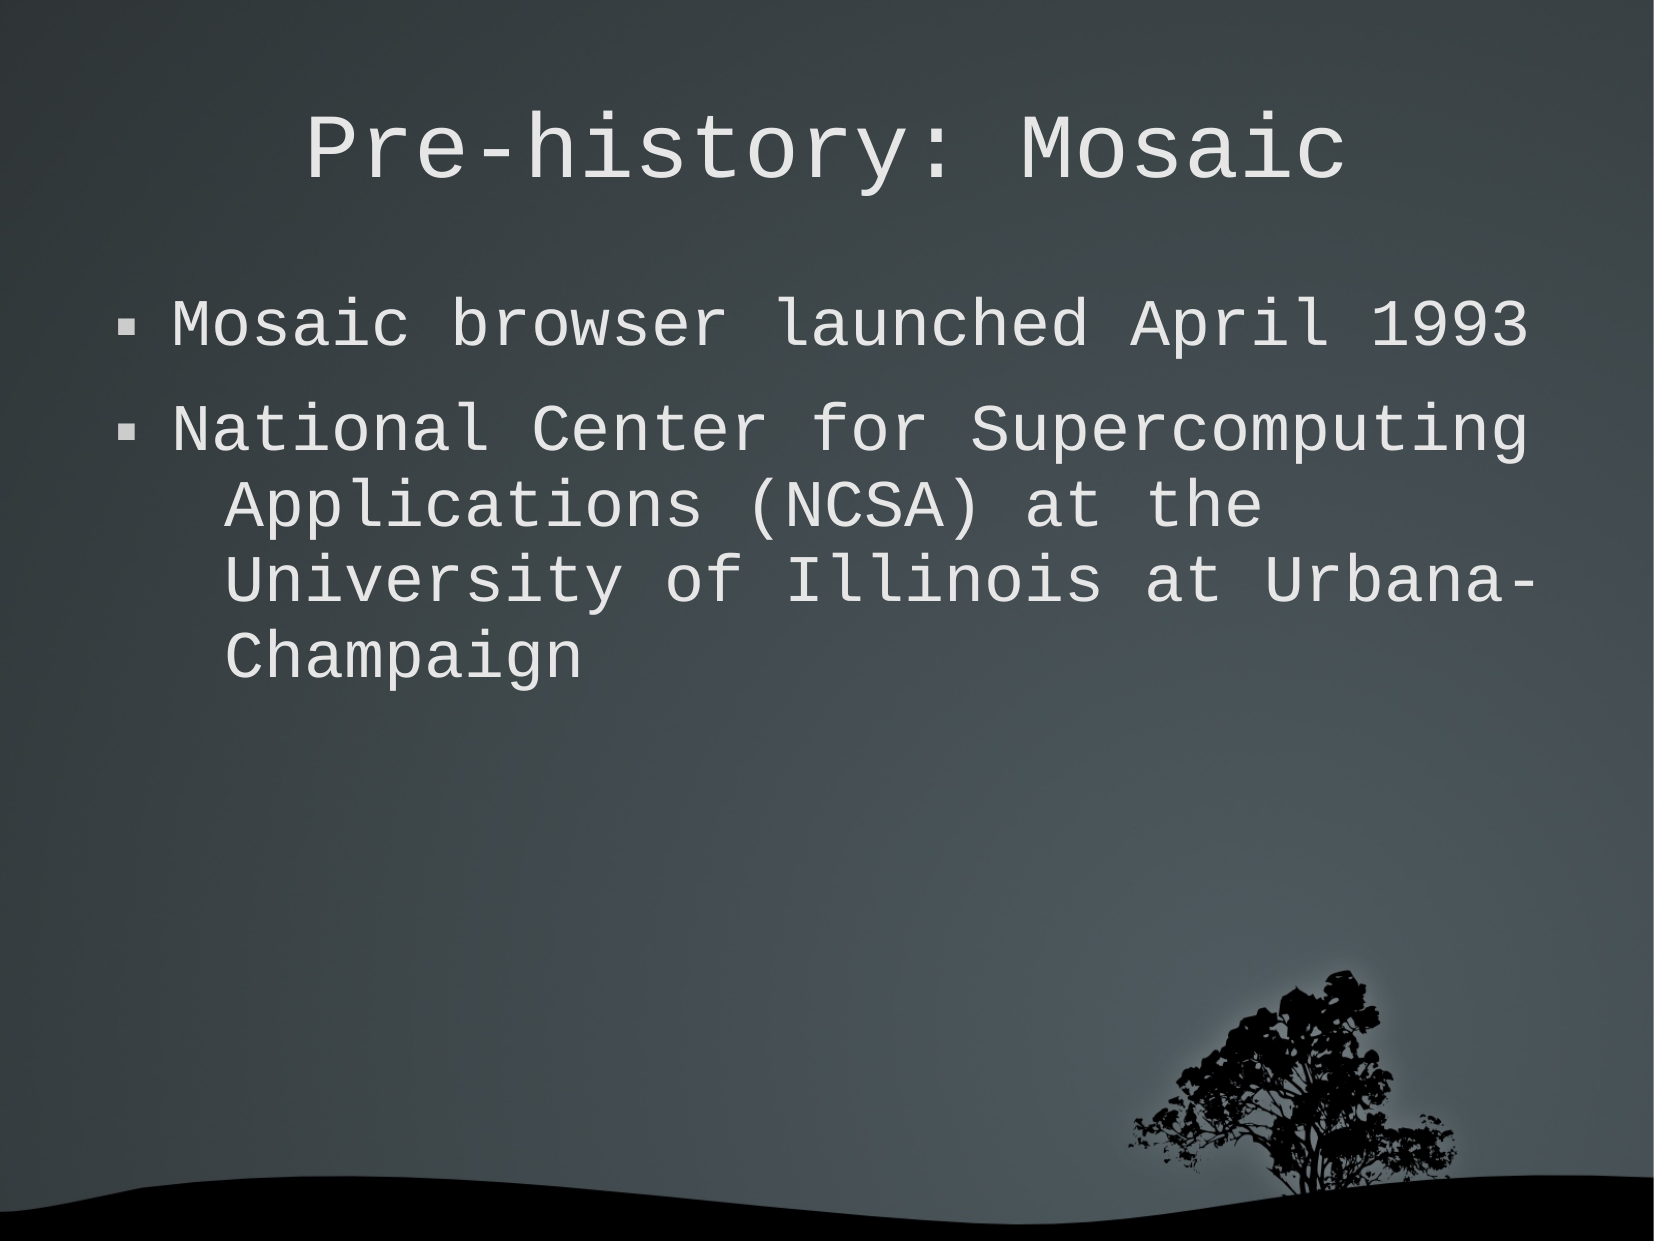

# Pre-history: Mosaic
Mosaic browser launched April 1993
National Center for Supercomputing Applications (NCSA) at the University of Illinois at Urbana-Champaign